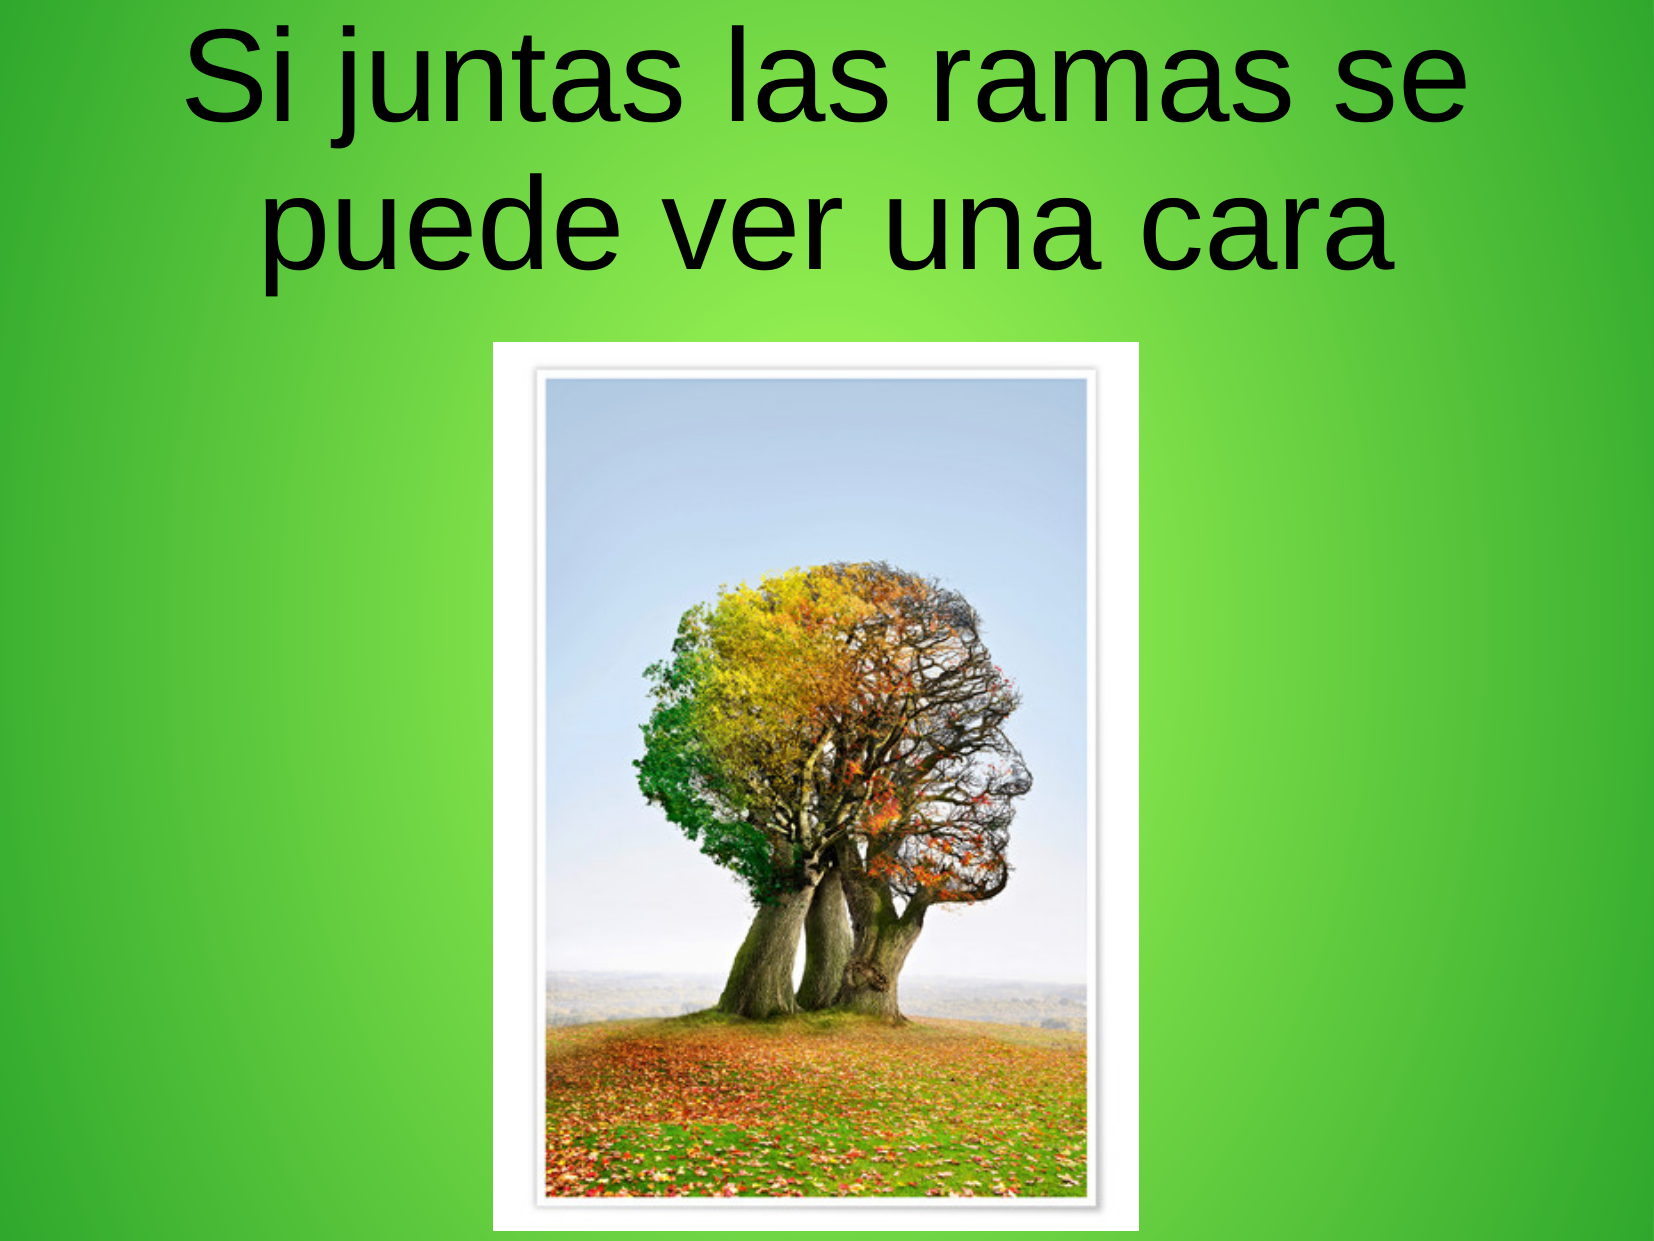

# Si juntas las ramas se puede ver una cara